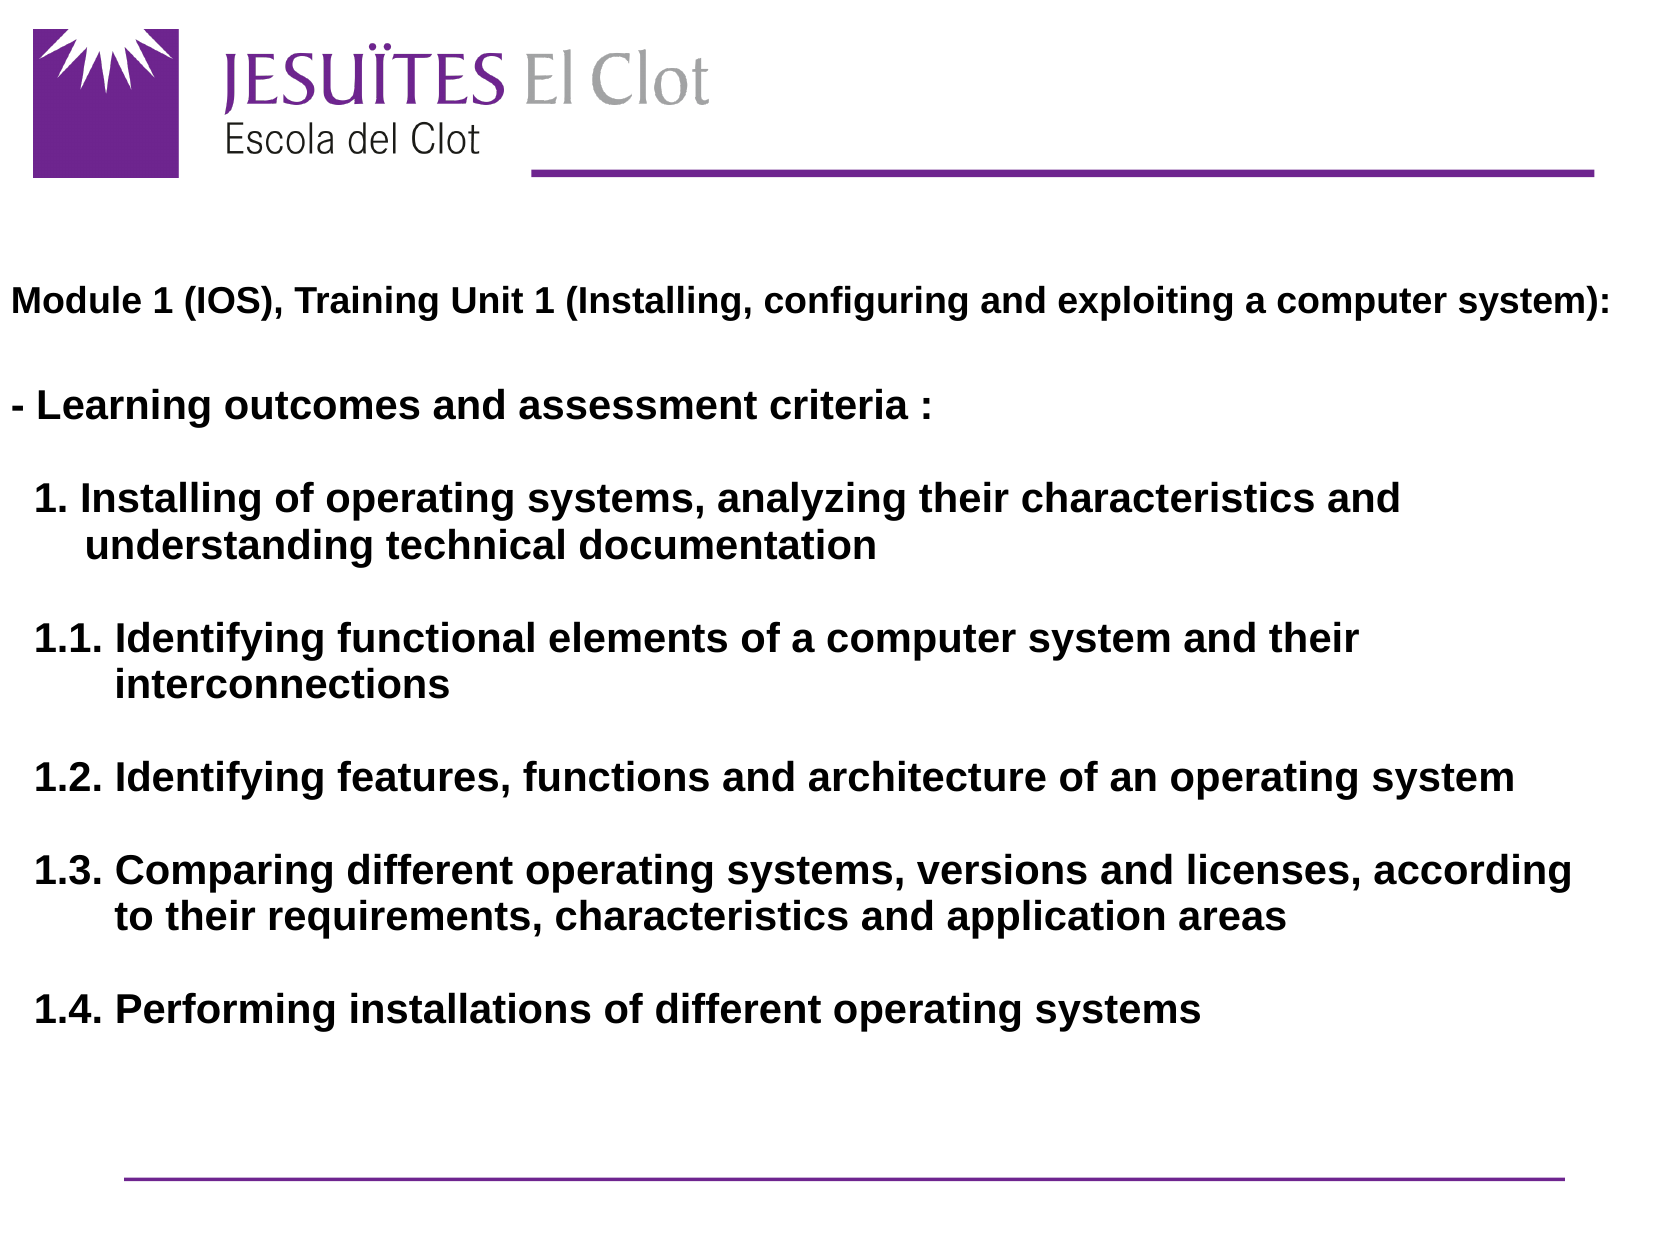

Module 1 (IOS), Training Unit 1 (Installing, configuring and exploiting a computer system):
- Learning outcomes and assessment criteria :
 1. Installing of operating systems, analyzing their characteristics and
	understanding technical documentation
 1.1. Identifying functional elements of a computer system and their
 interconnections
 1.2. Identifying features, functions and architecture of an operating system
 1.3. Comparing different operating systems, versions and licenses, according
 to their requirements, characteristics and application areas
 1.4. Performing installations of different operating systems